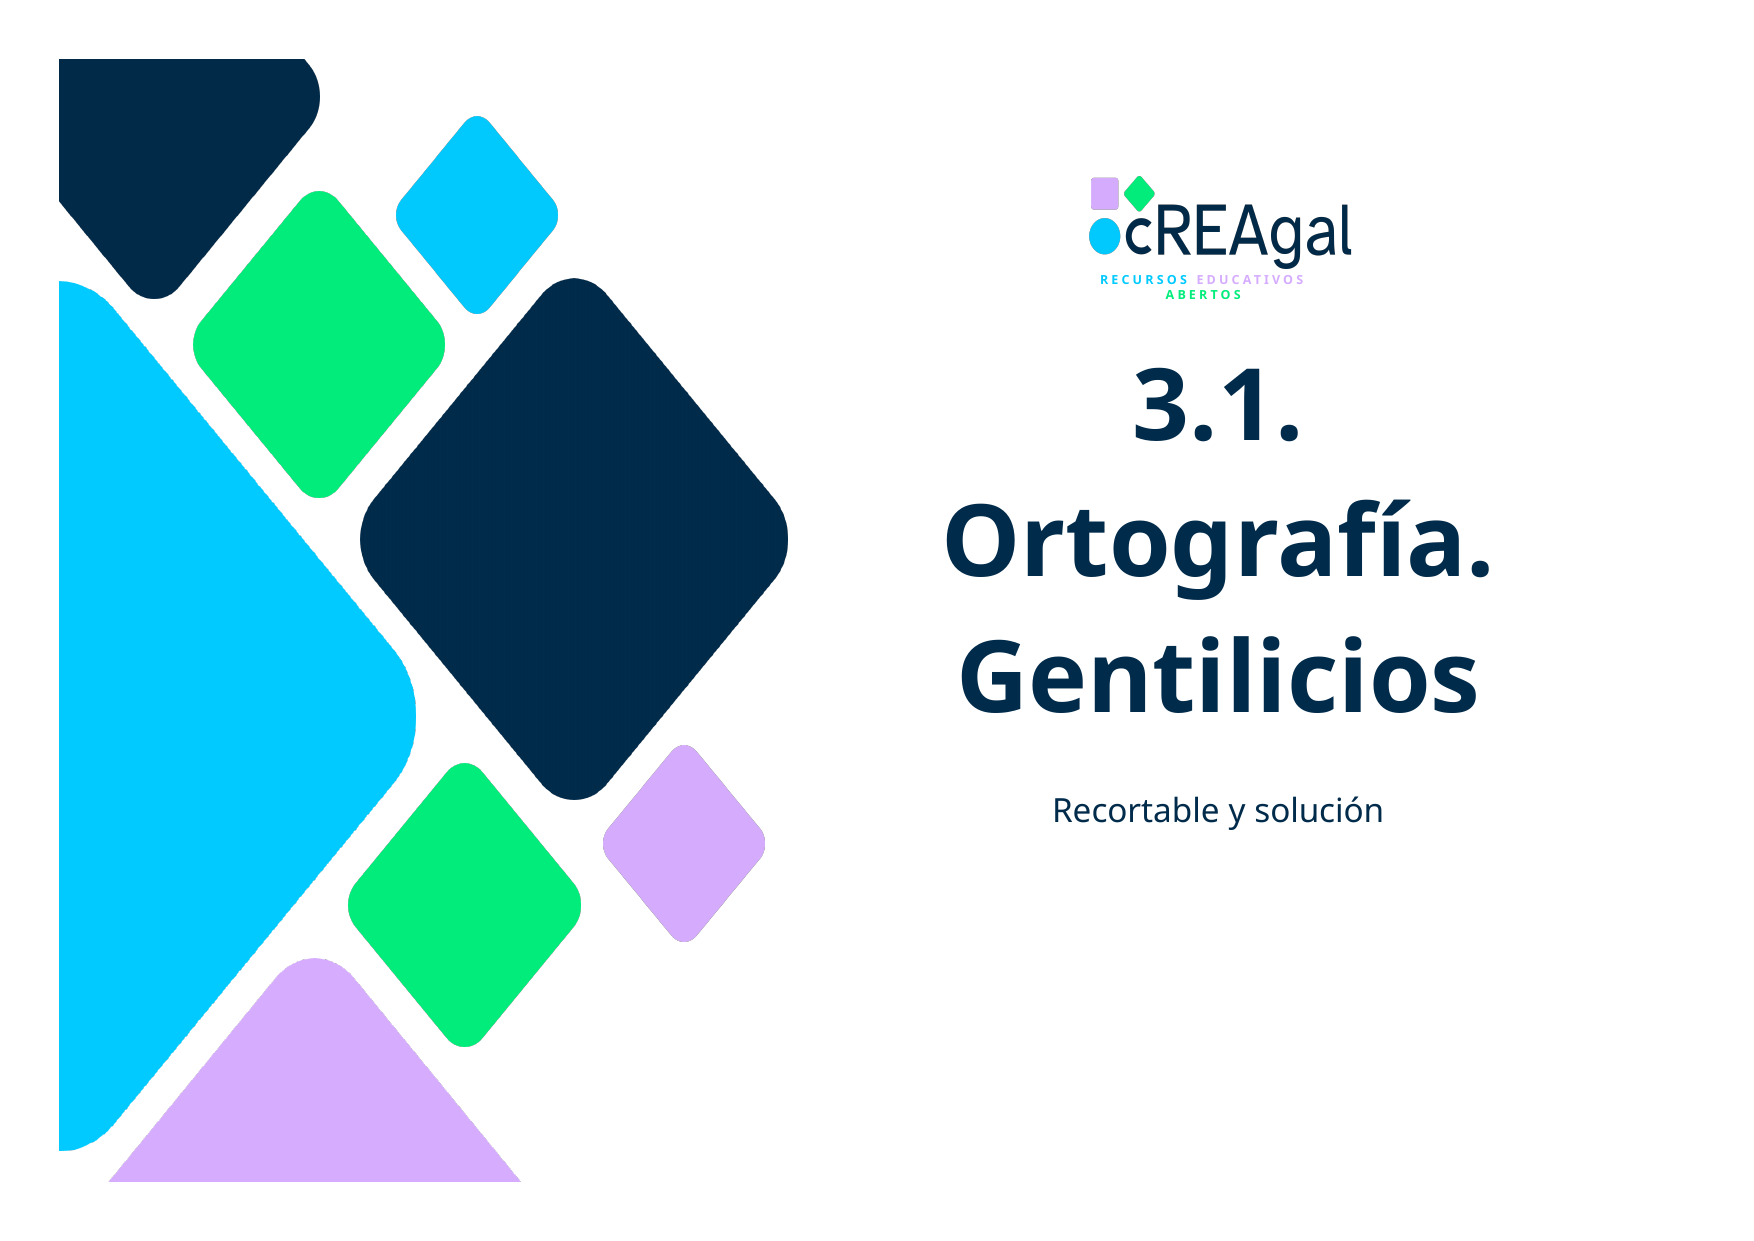

# 3.1. Ortografía. Gentilicios
Recortable y solución